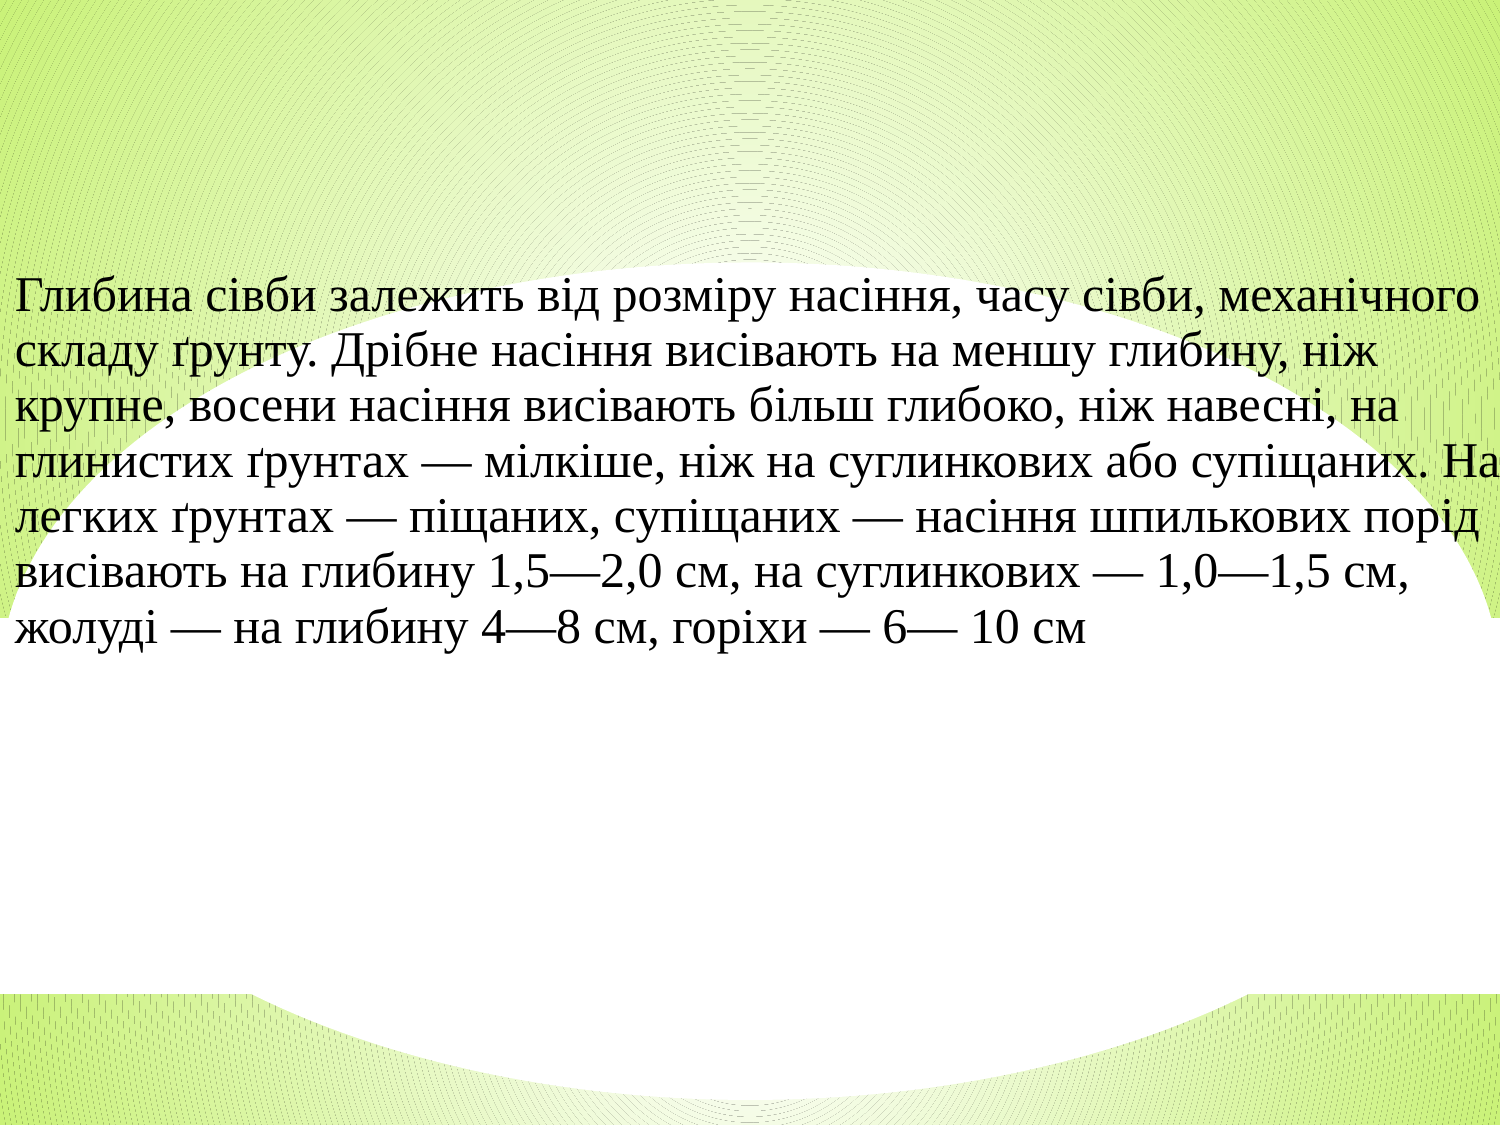

Глибина сівби залежить від розміру насіння, часу сівби, механічного складу ґрунту. Дрібне насіння висівають на меншу глибину, ніж крупне, восени насіння висівають більш глибоко, ніж навесні, на глинистих ґрунтах — мілкіше, ніж на суглинкових або супіщаних. На легких ґрунтах — піщаних, супіщаних — насіння шпилькових порід висівають на глибину 1,5—2,0 см, на суглинкових — 1,0—1,5 см, жолуді — на глибину 4—8 см, горіхи — 6— 10 см